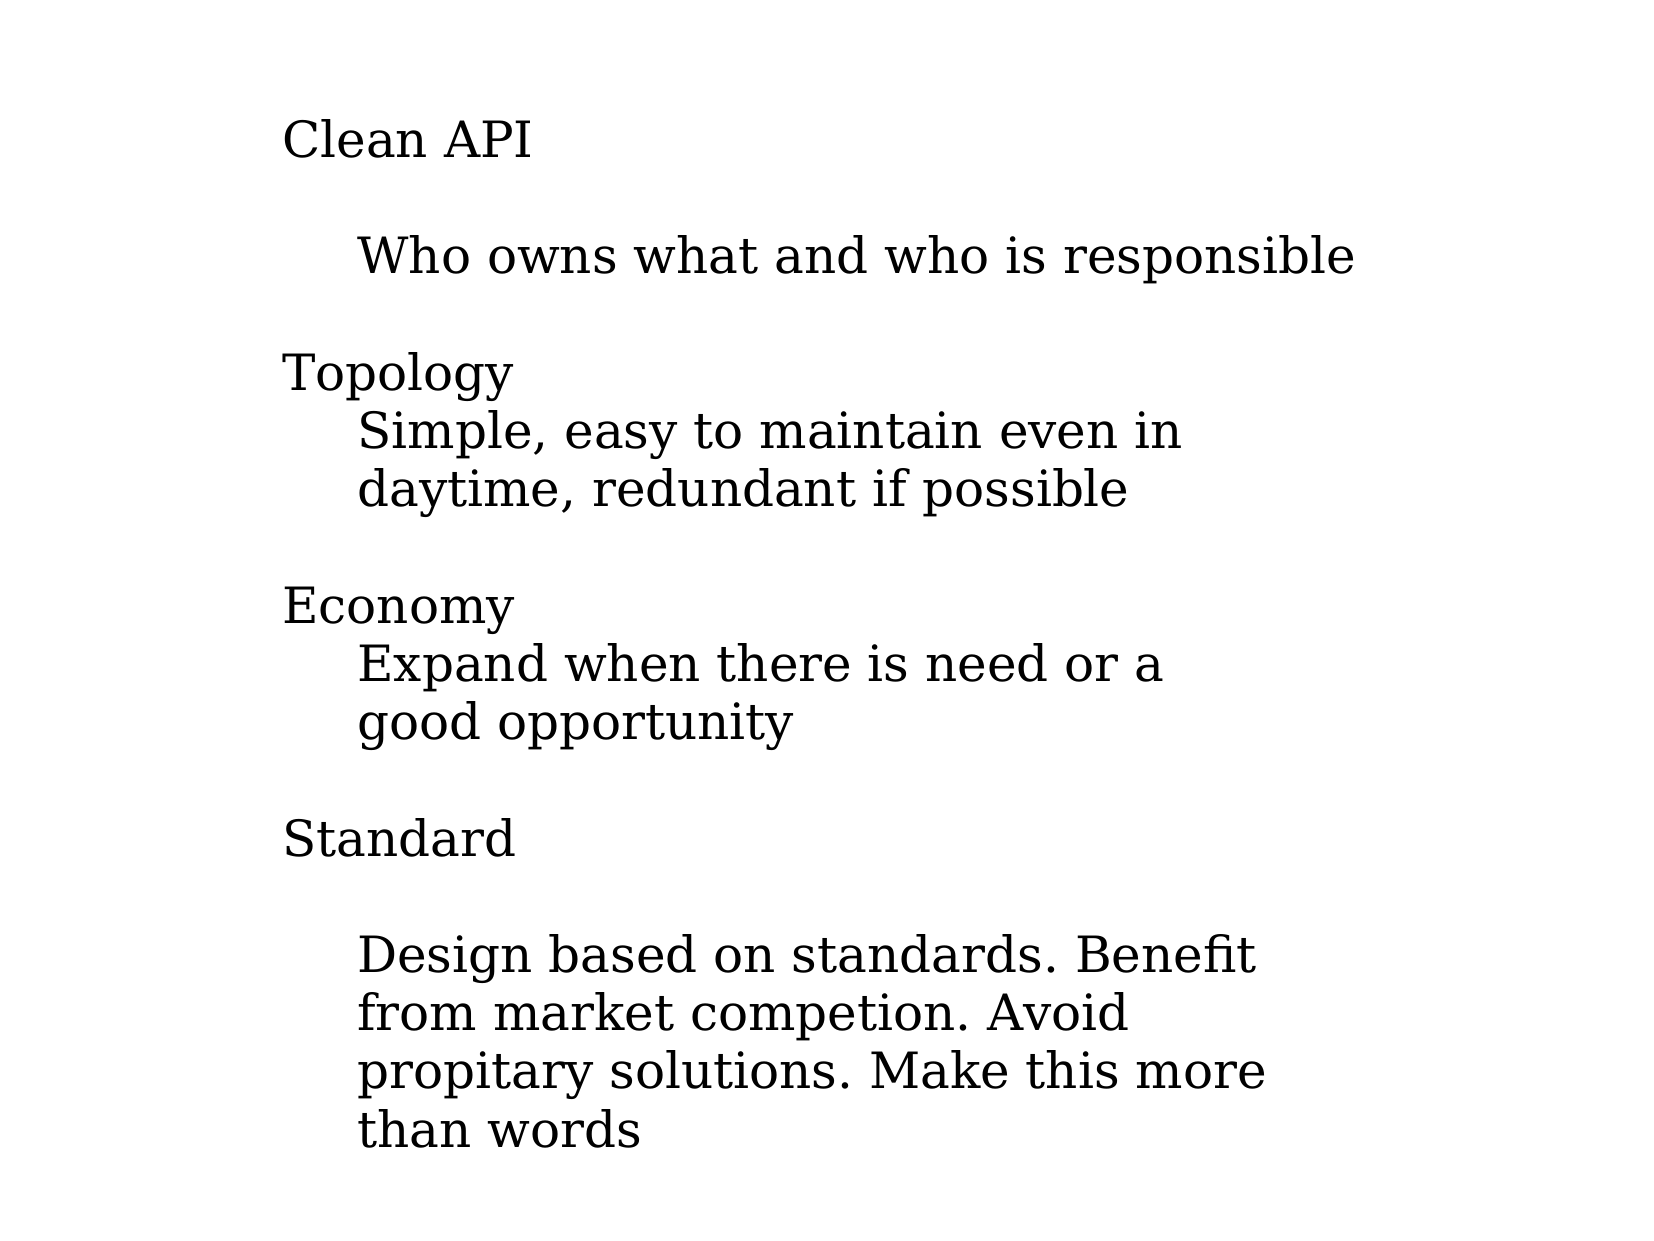

Clean API
	Who owns what and who is responsible
Topology
	Simple, easy to maintain even in
	daytime, redundant if possible
Economy
	Expand when there is need or a
	good opportunity
Standard
	Design based on standards. Benefit
	from market competion. Avoid
	propitary solutions. Make this more
	than words